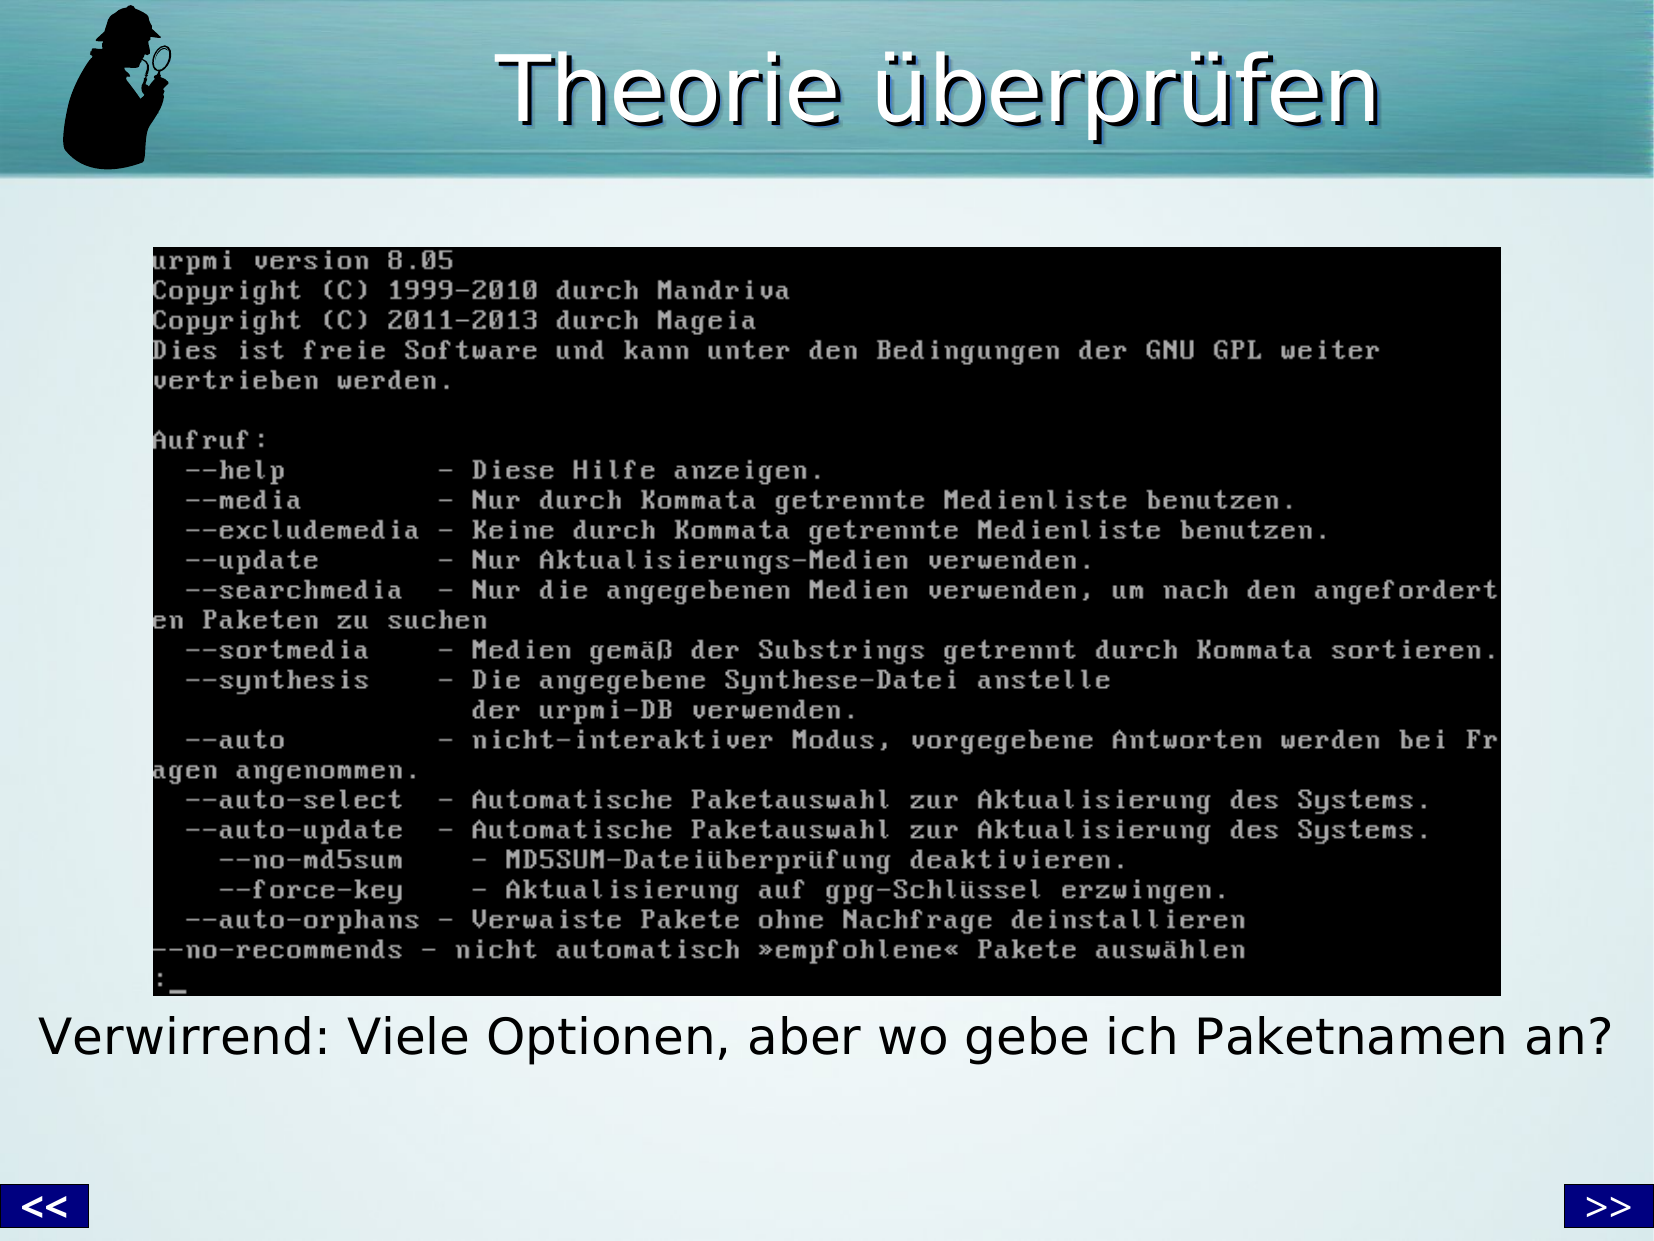

# Theorie überprüfen
Verwirrend: Viele Optionen, aber wo gebe ich Paketnamen an?